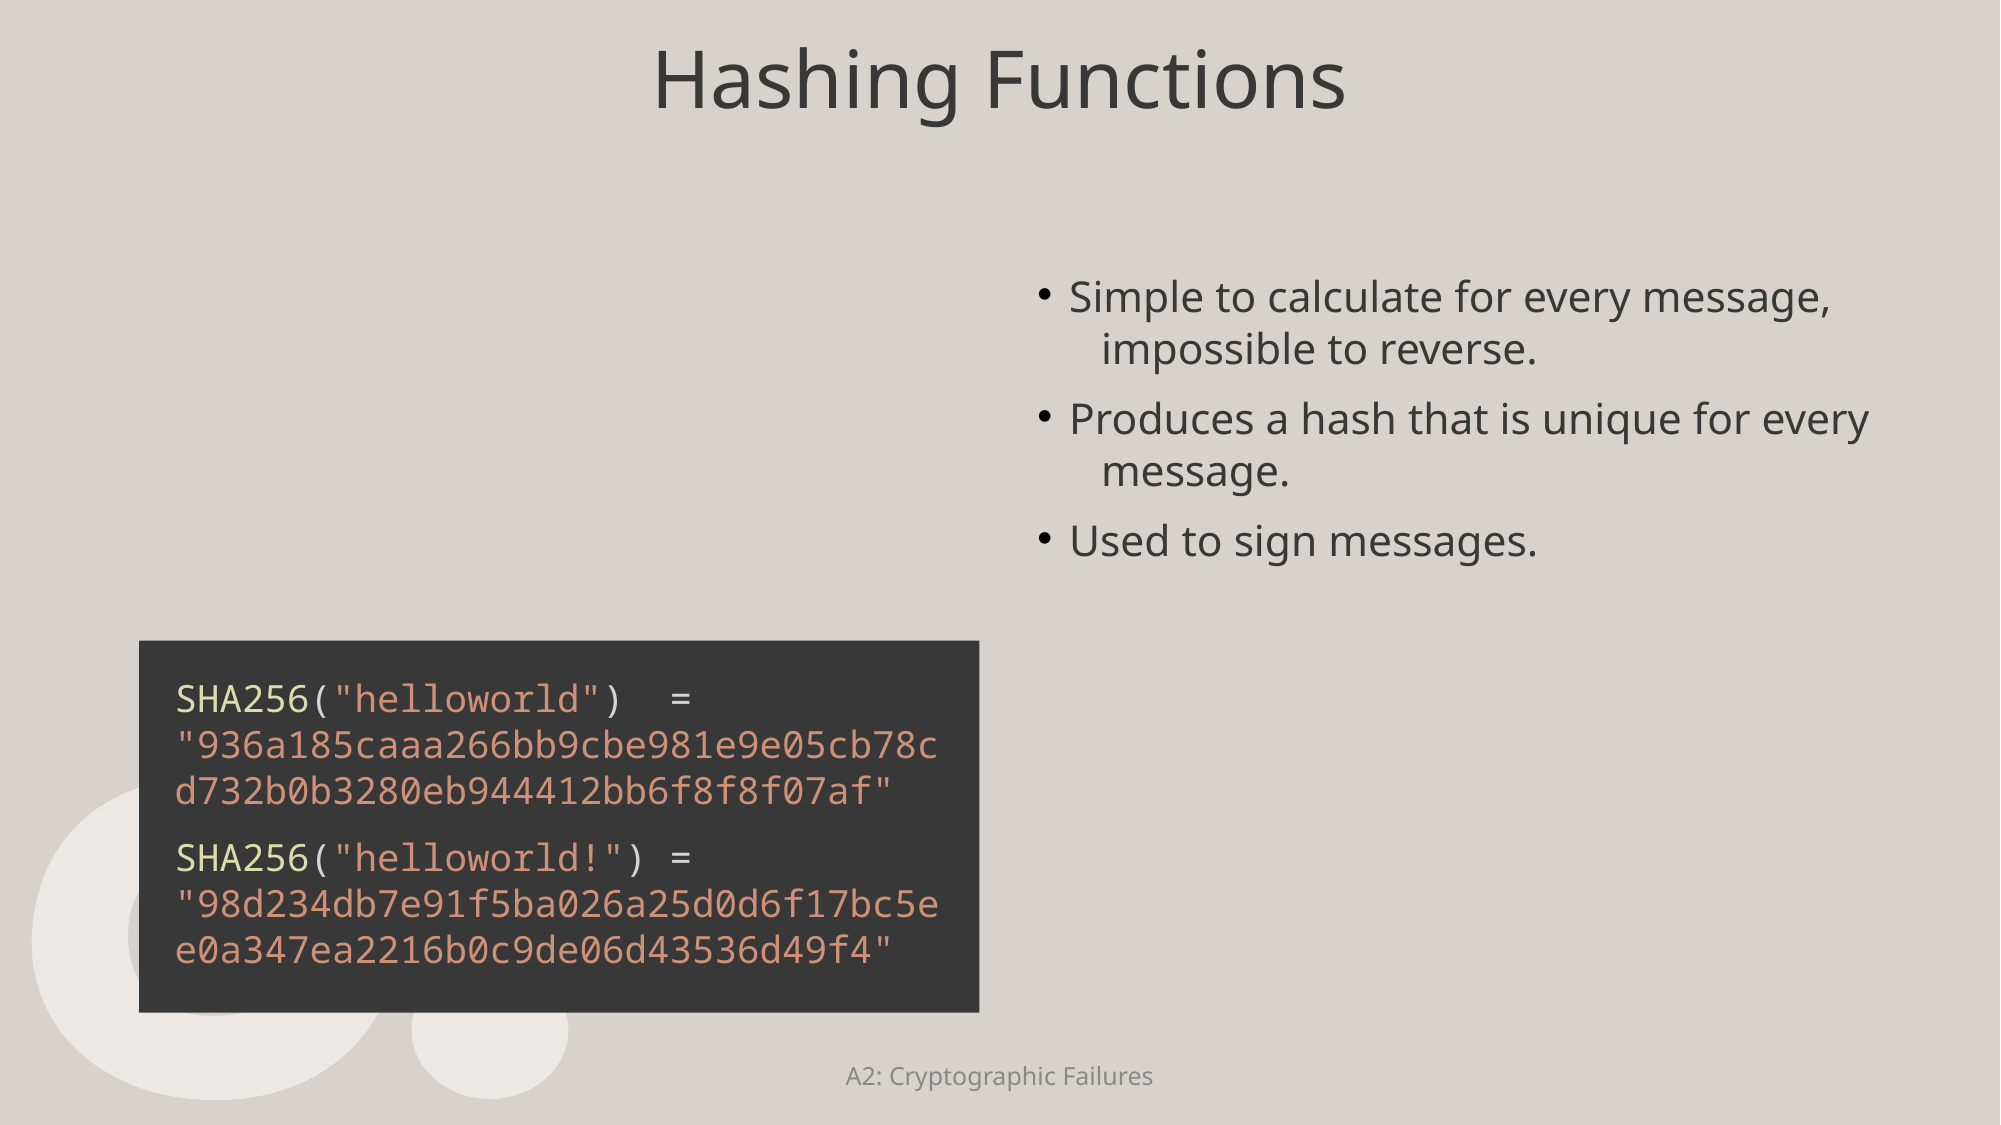

# Hashing Functions
Simple to calculate for every message, impossible to reverse.
Produces a hash that is unique for every message.
Used to sign messages.
SHA256("helloworld")  = "936a185caaa266bb9cbe981e9e05cb78cd732b0b3280eb944412bb6f8f8f07af"
SHA256("helloworld!") = "98d234db7e91f5ba026a25d0d6f17bc5ee0a347ea2216b0c9de06d43536d49f4"
A2: Cryptographic Failures